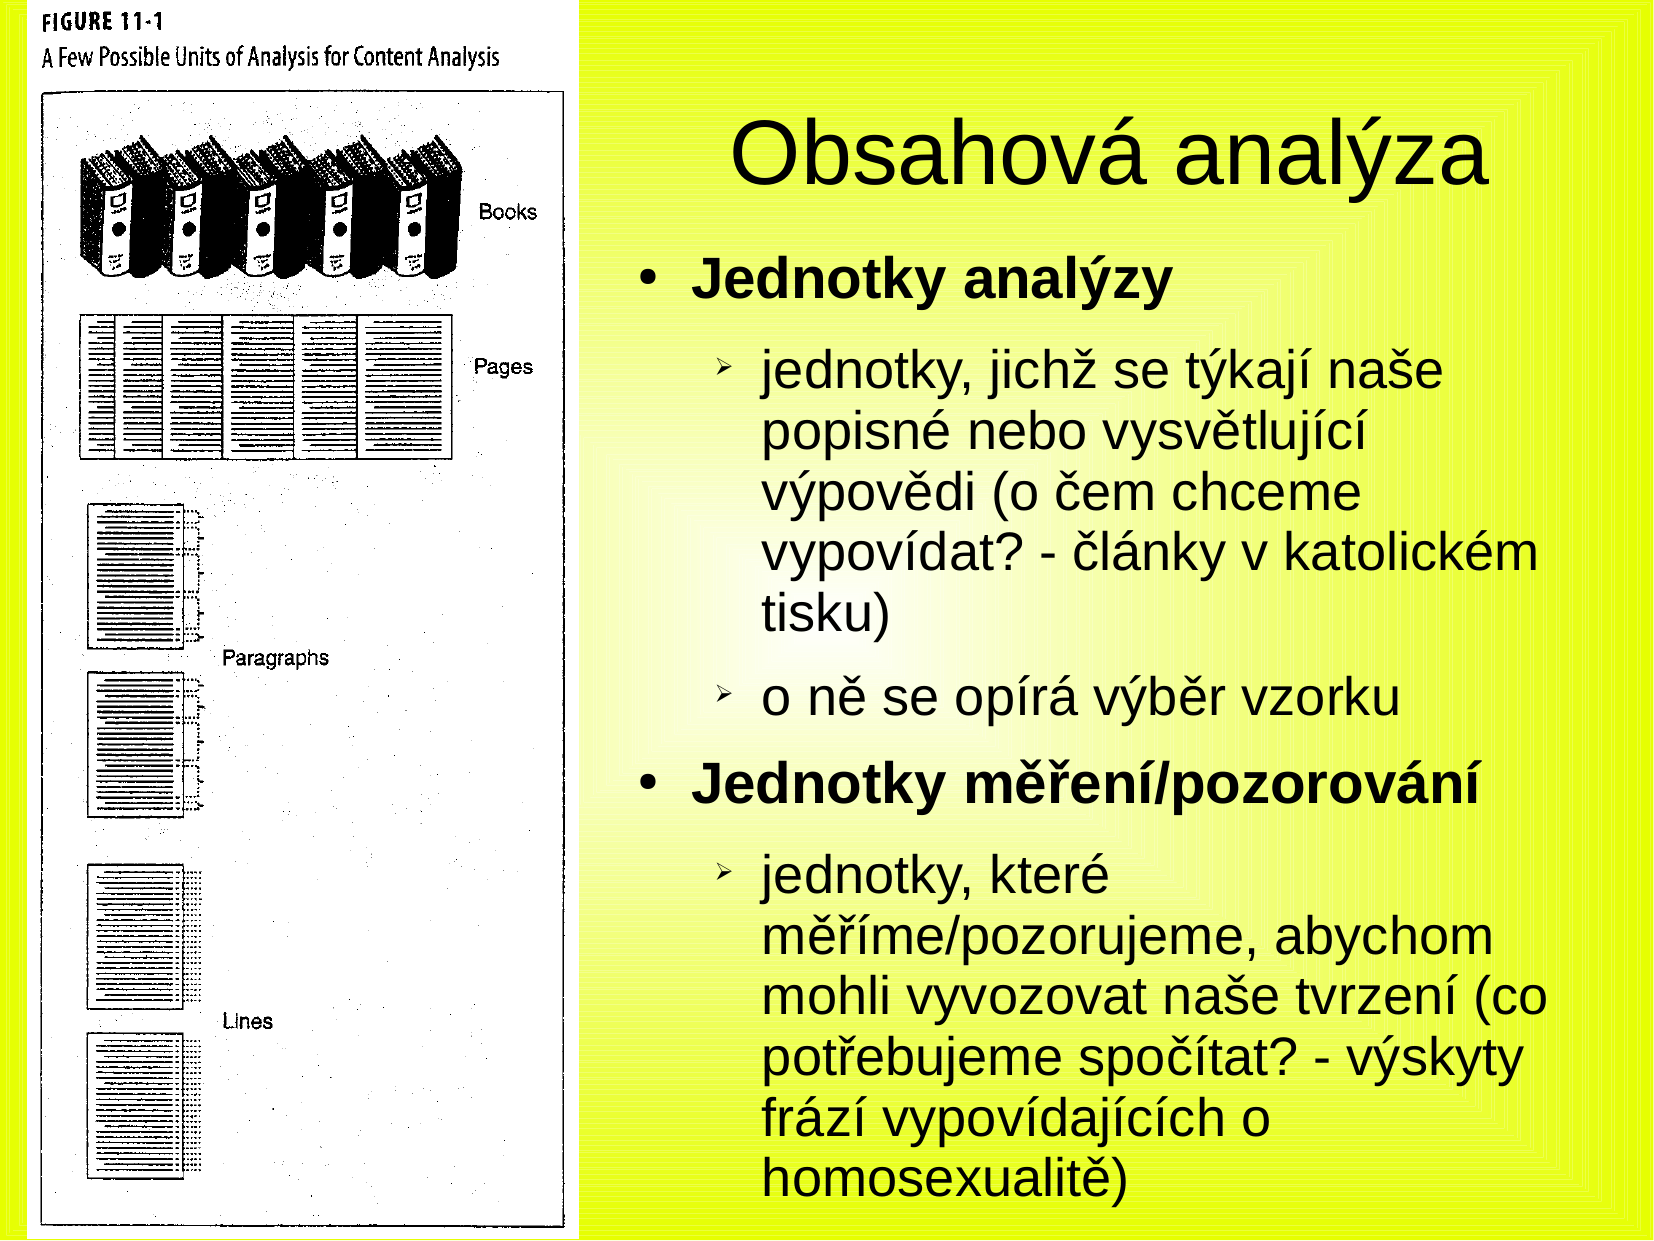

# Obsahová analýza
Jednotky analýzy
jednotky, jichž se týkají naše popisné nebo vysvětlující výpovědi (o čem chceme vypovídat? - články v katolickém tisku)
o ně se opírá výběr vzorku
Jednotky měření/pozorování
jednotky, které měříme/pozorujeme, abychom mohli vyvozovat naše tvrzení (co potřebujeme spočítat? - výskyty frází vypovídajících o homosexualitě)